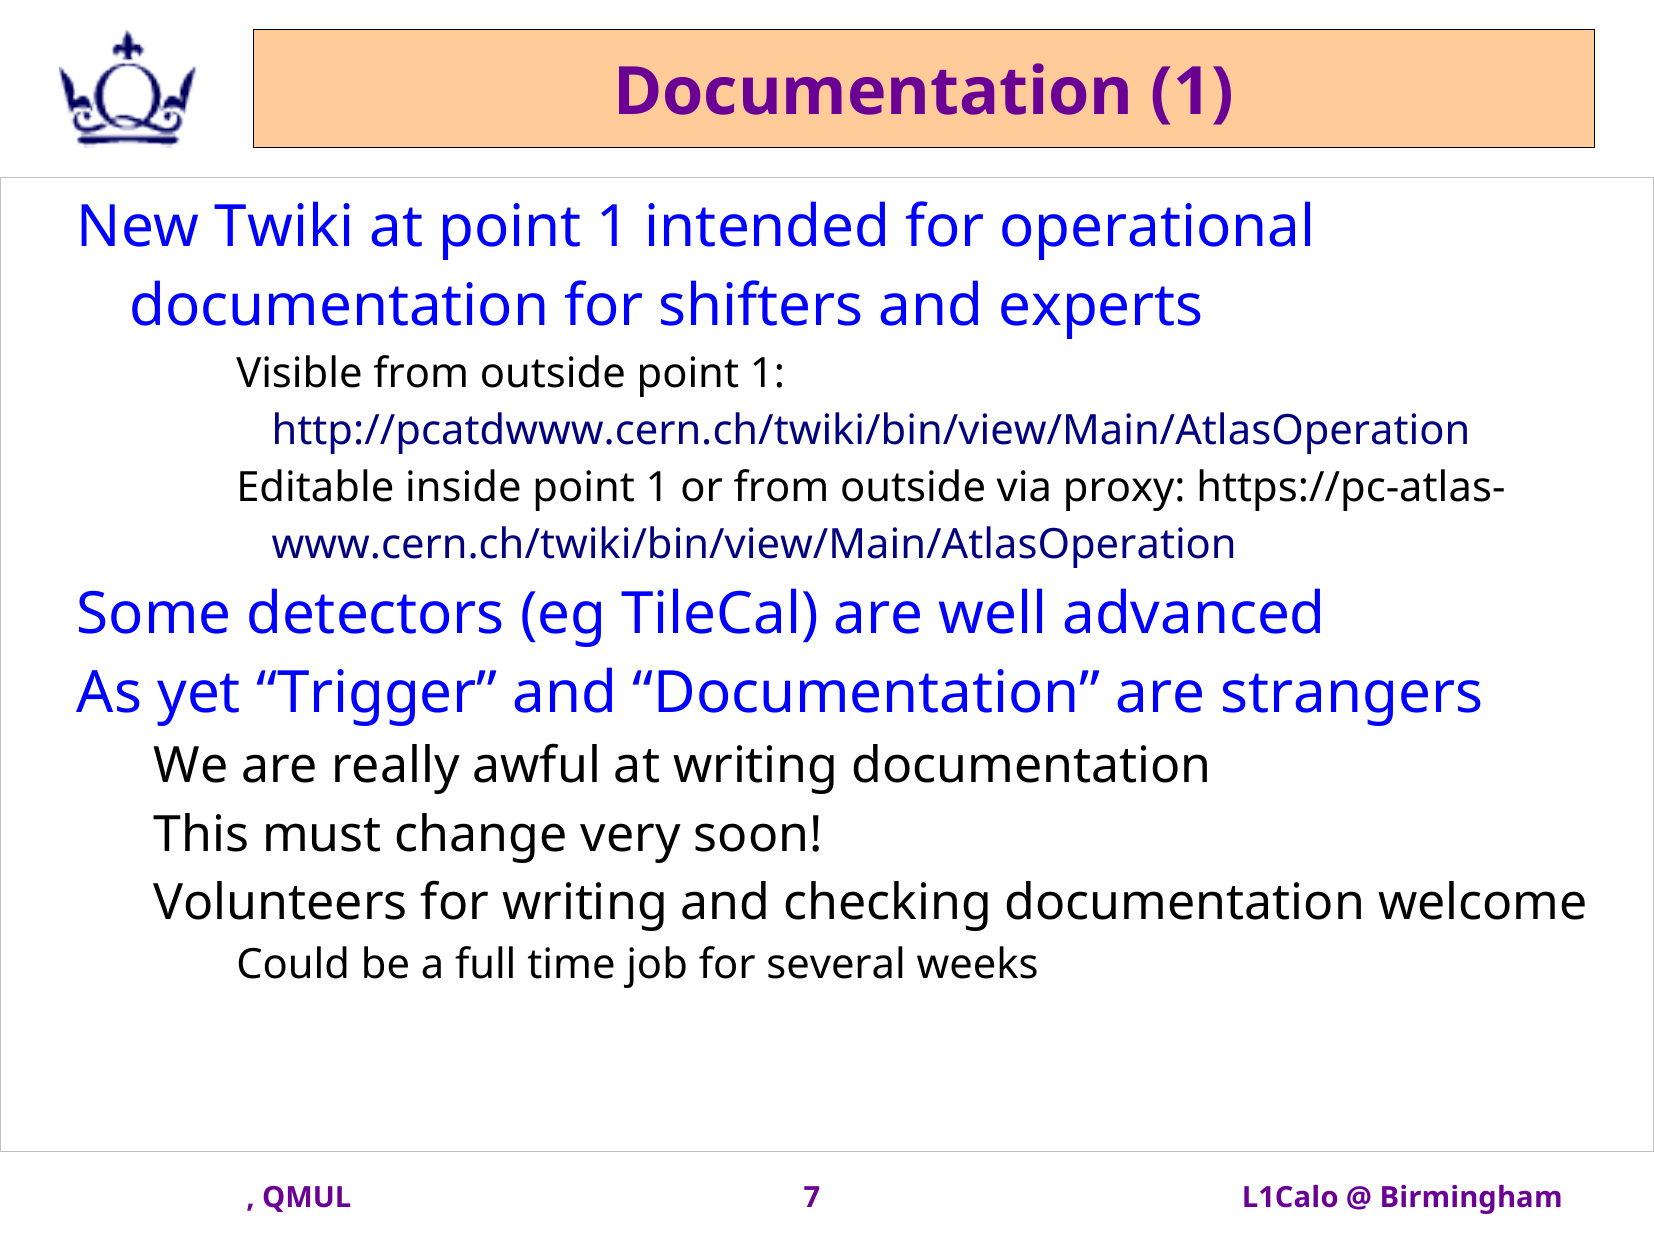

# Documentation (1)
New Twiki at point 1 intended for operational documentation for shifters and experts
Visible from outside point 1:http://pcatdwww.cern.ch/twiki/bin/view/Main/AtlasOperation
Editable inside point 1 or from outside via proxy: https://pc‑atlas‑www.cern.ch/twiki/bin/view/Main/AtlasOperation
Some detectors (eg TileCal) are well advanced
As yet “Trigger” and “Documentation” are strangers
We are really awful at writing documentation
This must change very soon!
Volunteers for writing and checking documentation welcome
Could be a full time job for several weeks